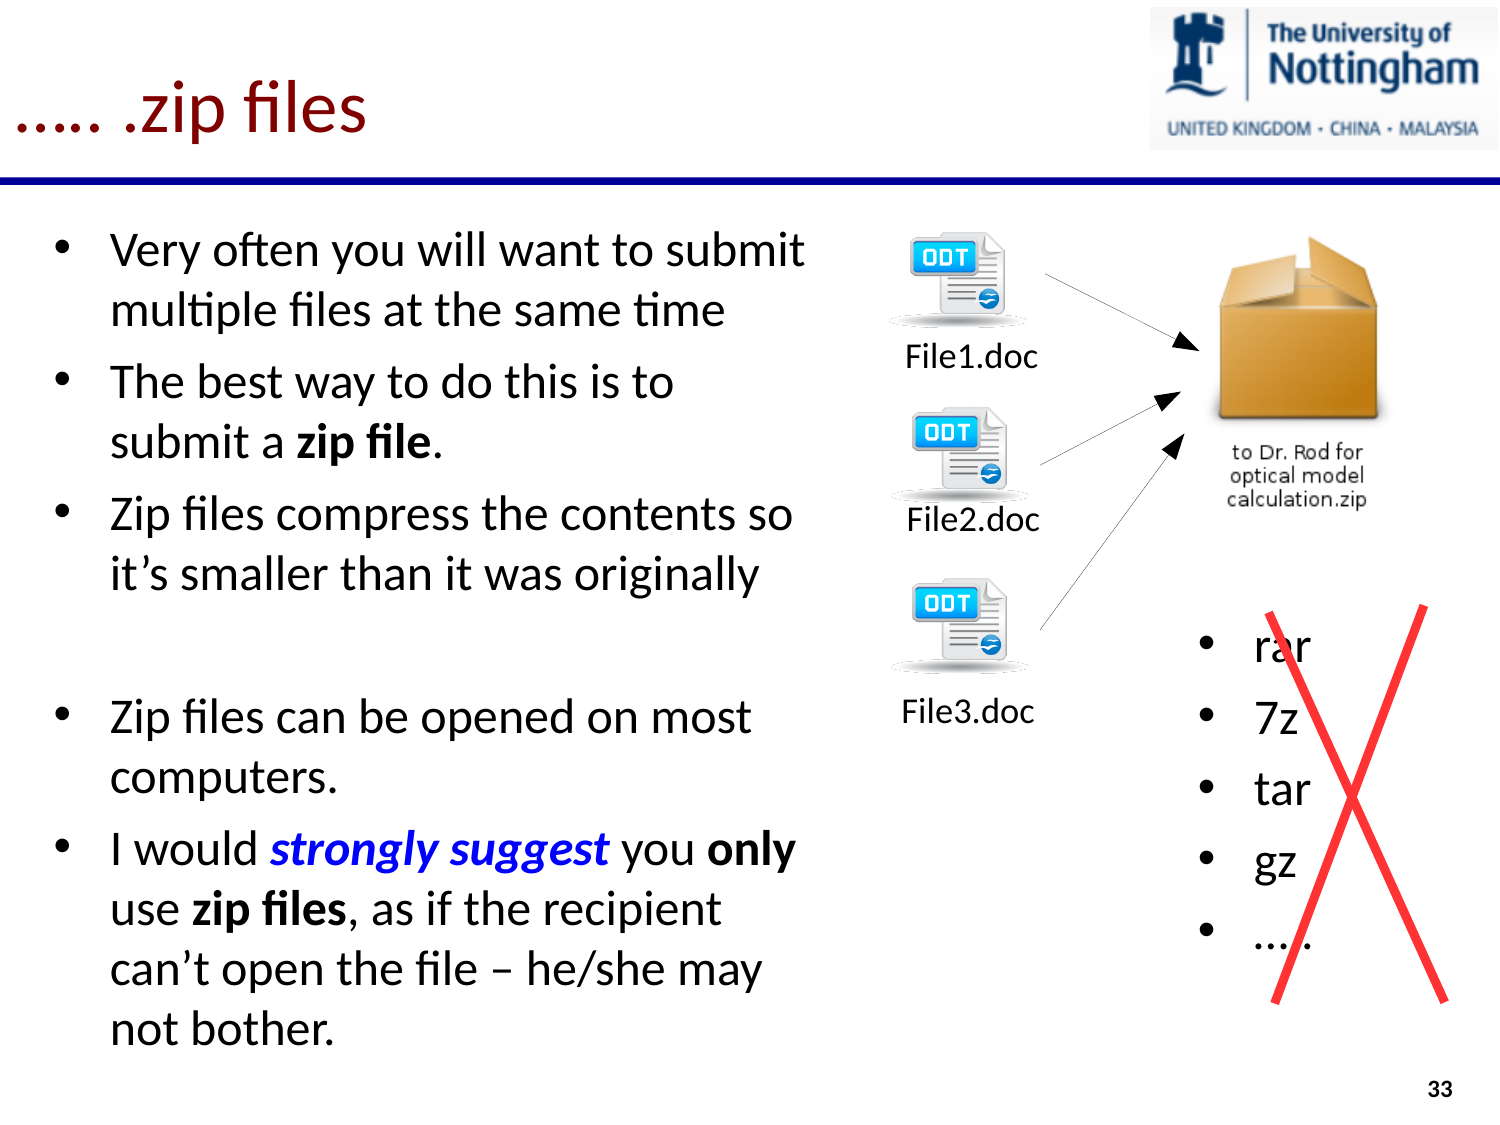

# ….. .zip files
Very often you will want to submit multiple files at the same time
The best way to do this is to submit a zip file.
Zip files compress the contents so it’s smaller than it was originally
Zip files can be opened on most computers.
I would strongly suggest you only use zip files, as if the recipient can’t open the file – he/she may not bother.
File1.doc
File2.doc
rar
7z
tar
gz
…..
File3.doc